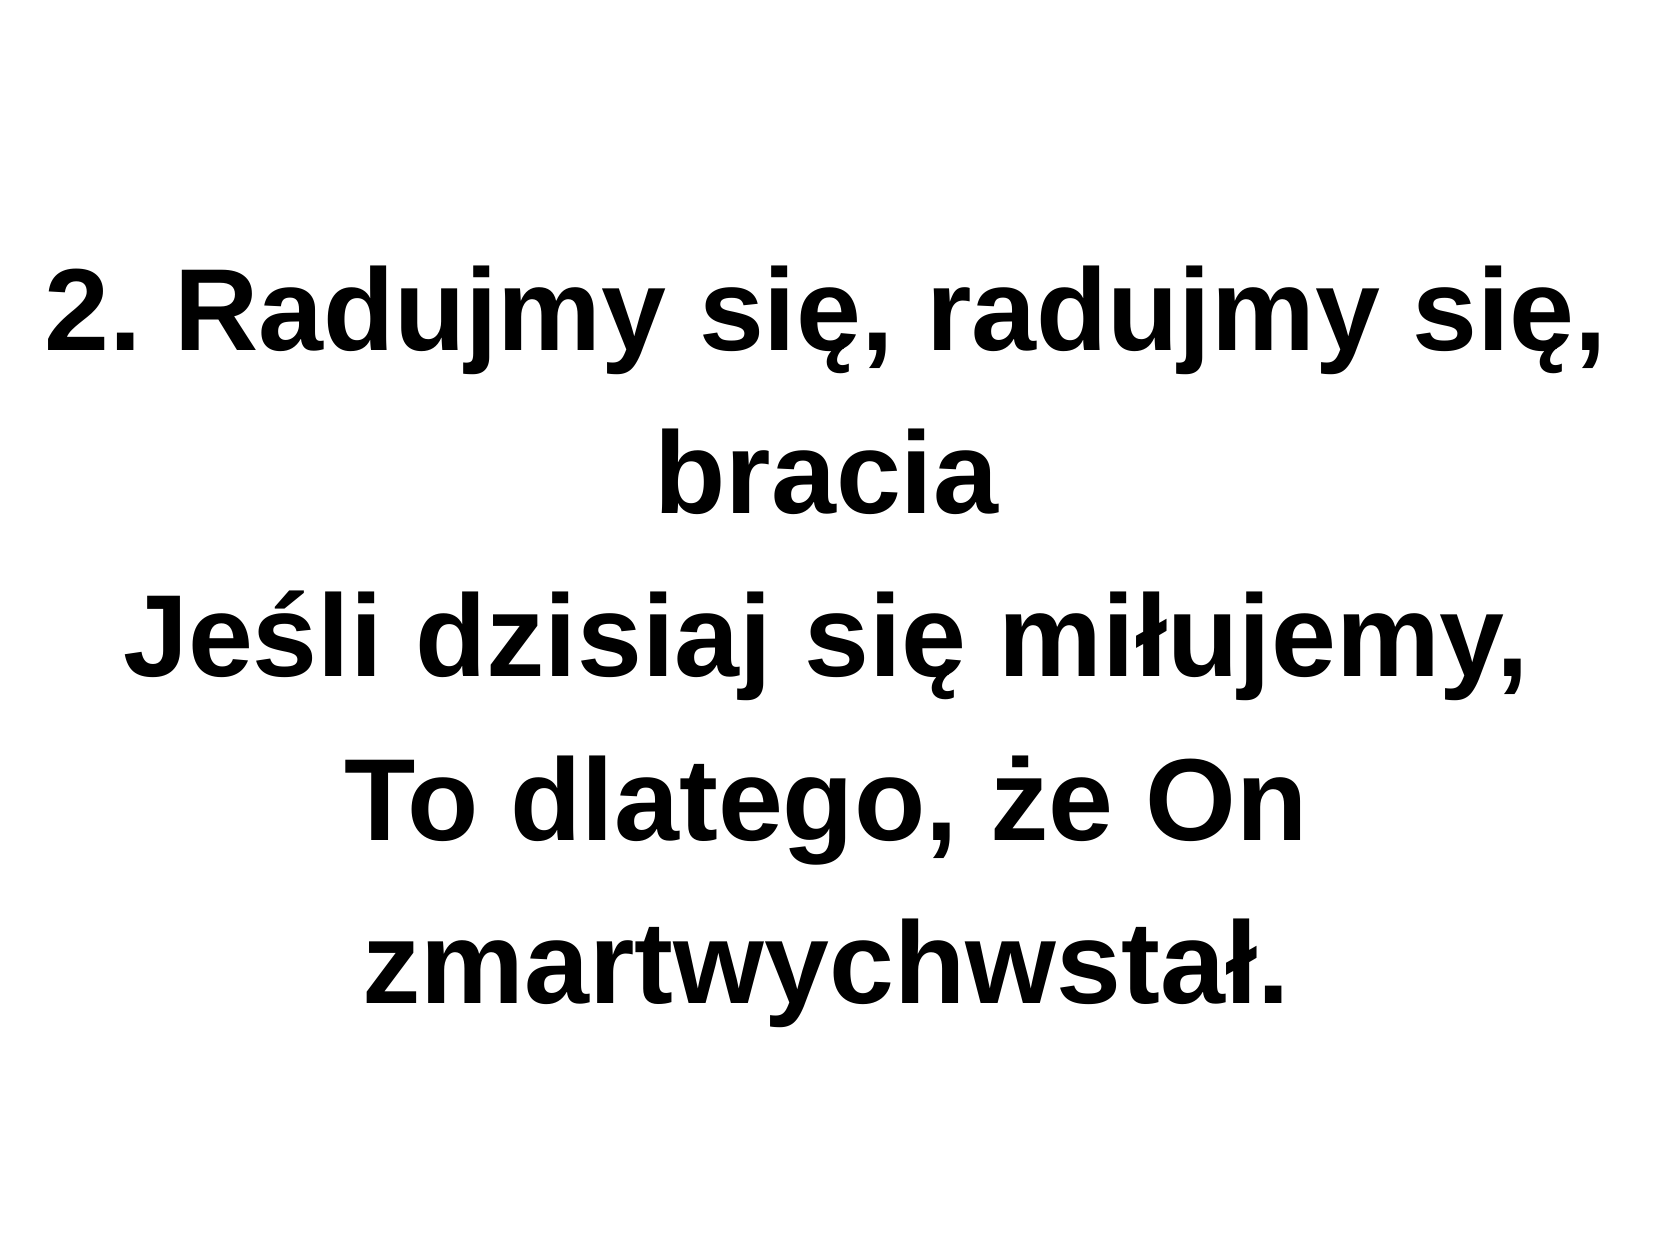

# 2. Radujmy się, radujmy się, bracia
Jeśli dzisiaj się miłujemy,
To dlatego, że On zmartwychwstał.